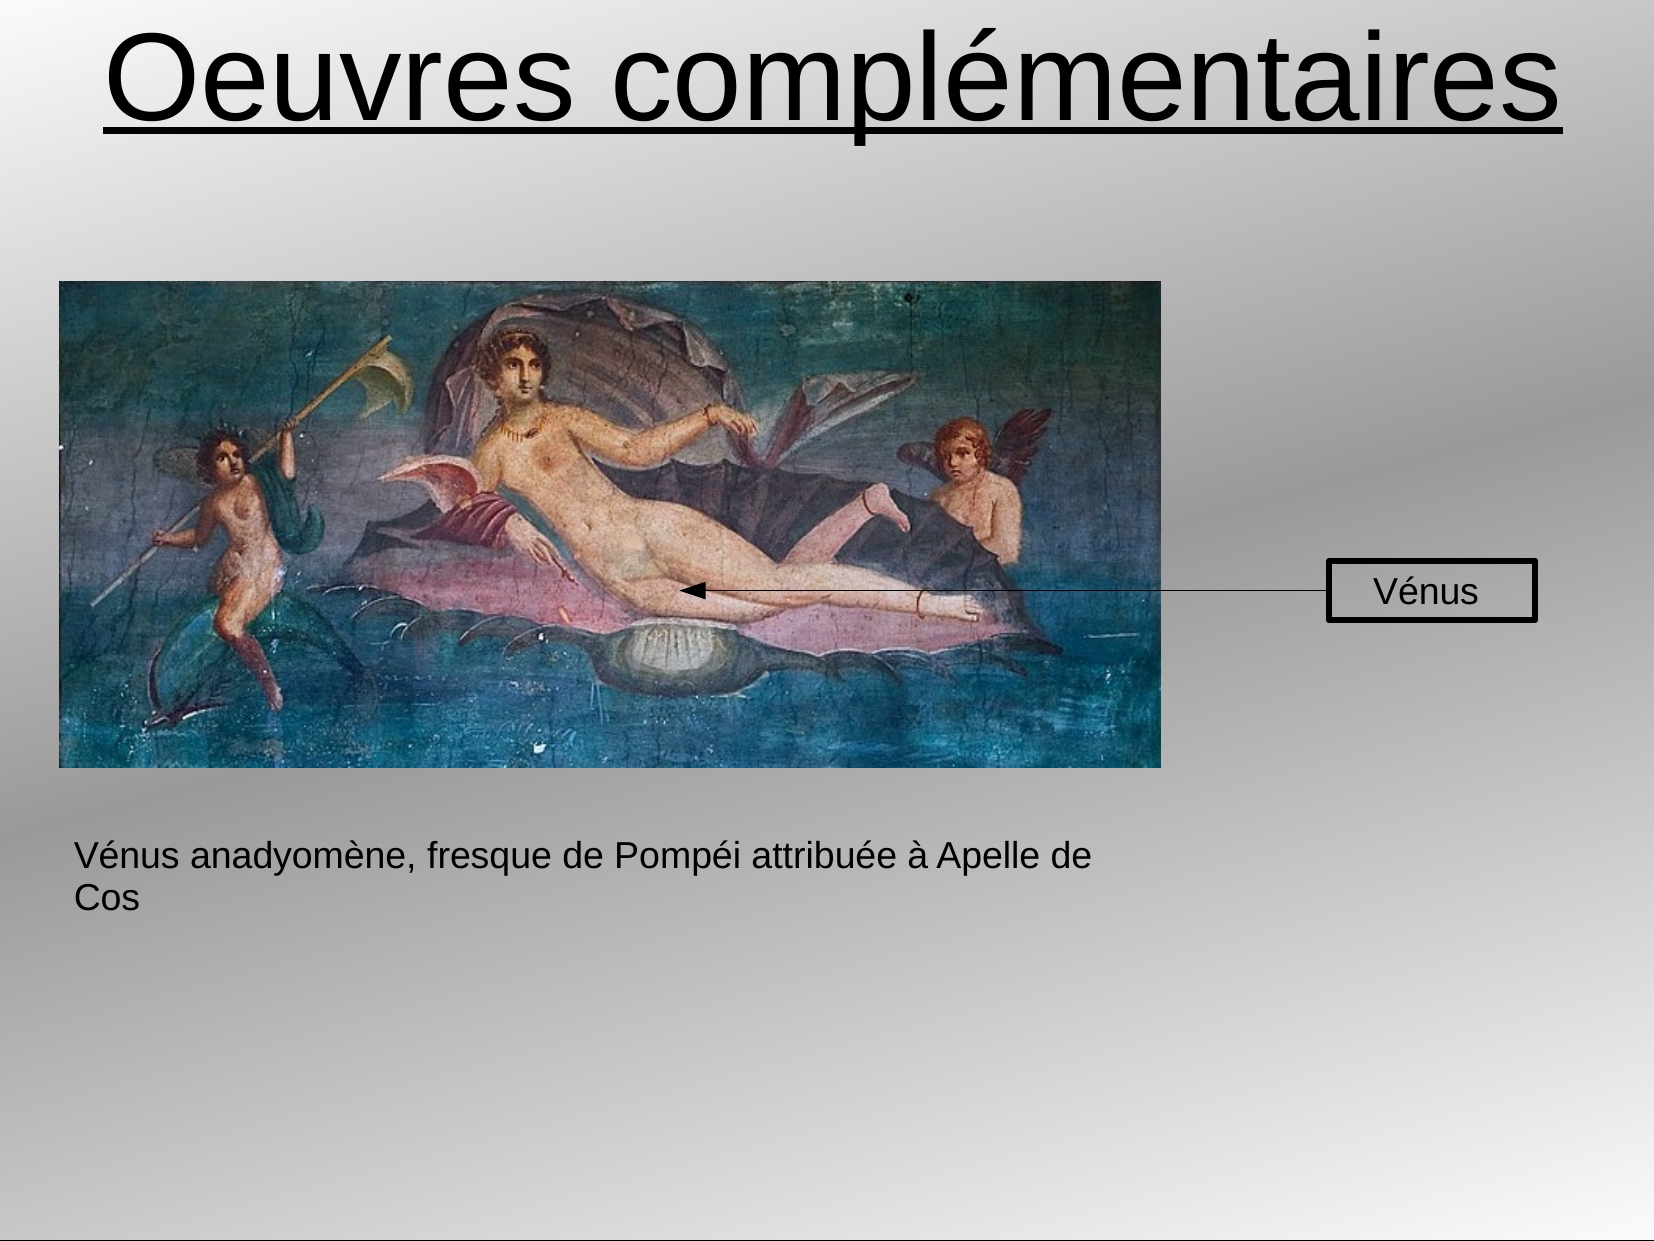

Oeuvres complémentaires
Vénus
Vénus anadyomène, fresque de Pompéi attribuée à Apelle de Cos